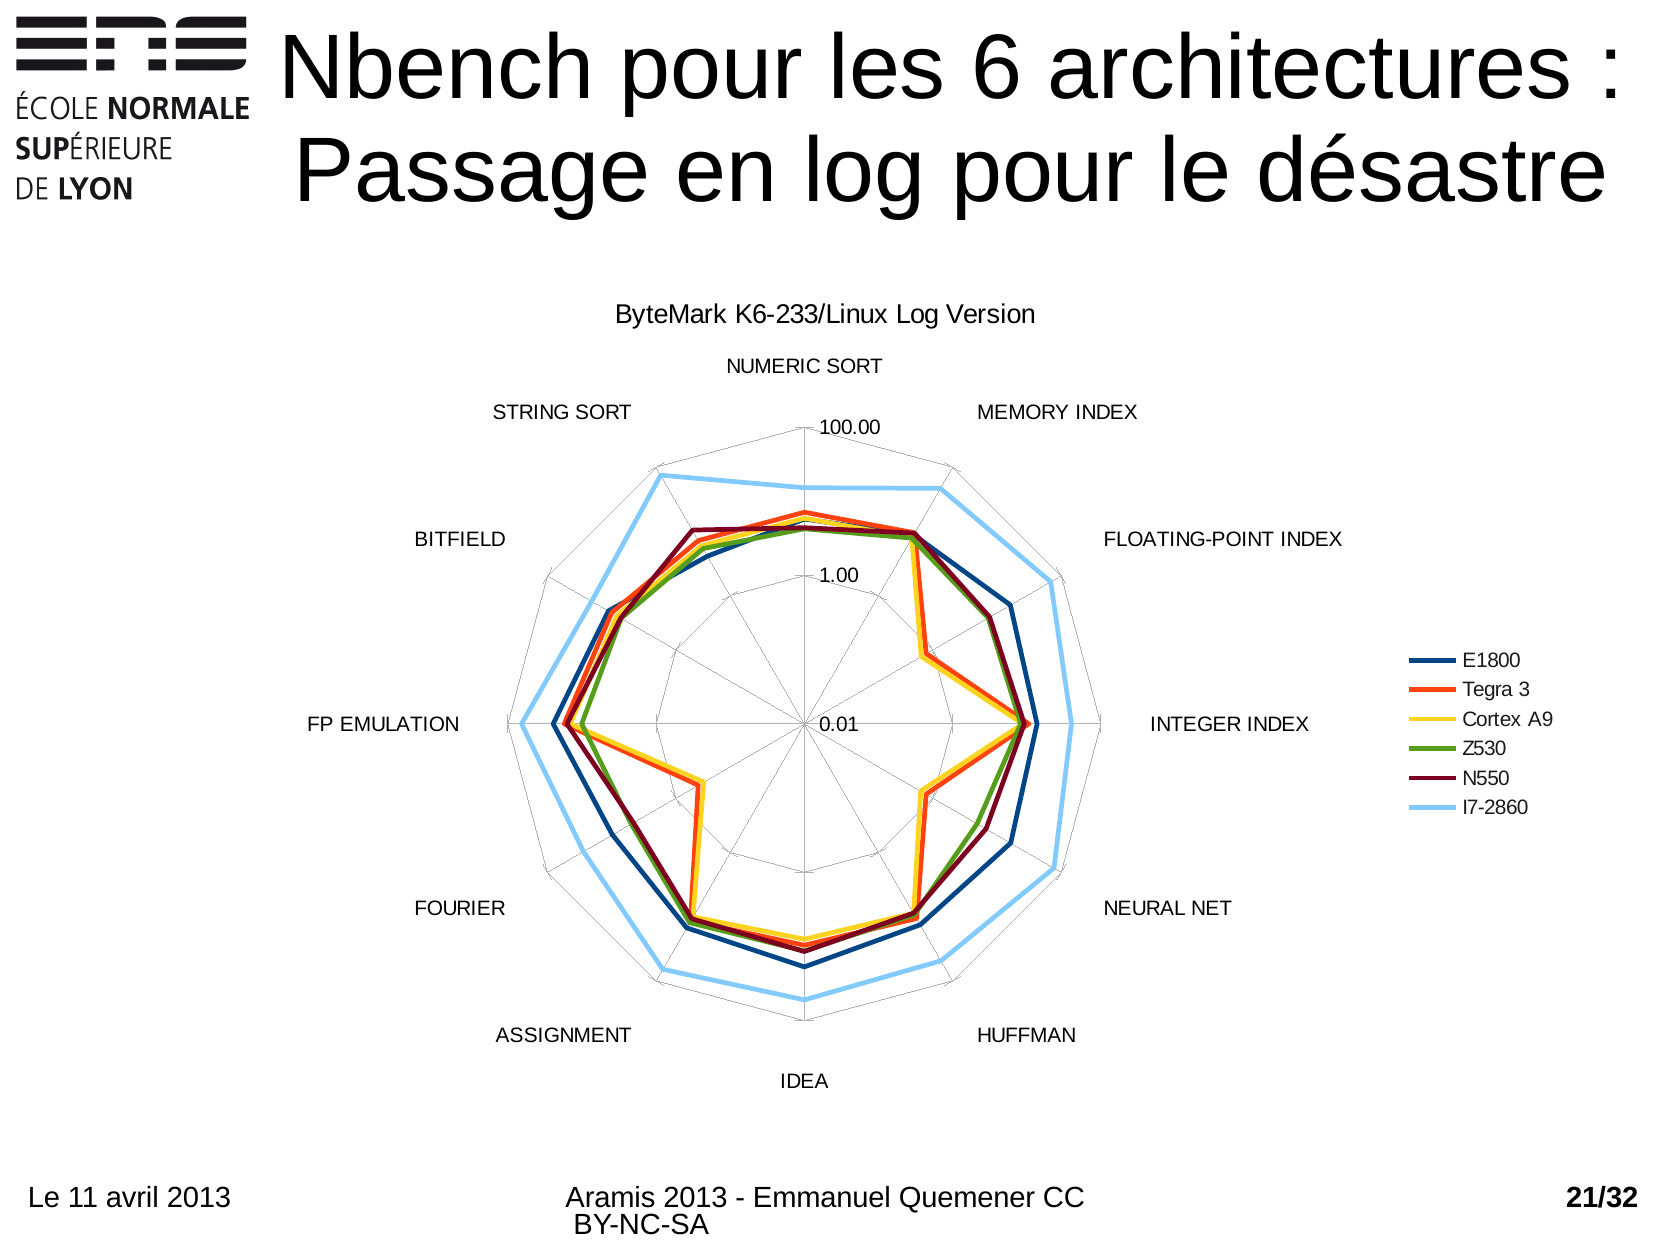

# Nbench pour les 6 architectures : Passage en log pour le désastre
### Chart: ByteMark K6-233/Linux Log Version
| Category | E1800 | Tegra 3 | Cortex A9 | Z530 | N550 | I7-2860 |
|---|---|---|---|---|---|---|
| NUMERIC SORT | 5.79 | 7.145 | 5.94 | 4.28 | 4.425 | 15.315 |
| STRING SORT | 4.095 | 7.17 | 5.935 | 5.38 | 10.43 | 74.775 |
| BITFIELD | 11.23 | 10.015 | 8.285 | 7.115 | 7.22 | 20.465 |
| FP EMULATION | 24.41 | 17.34 | 14.38 | 10.08 | 15.945 | 65.135 |
| FOURIER | 9.78 | 0.45 | 0.37 | 4.99 | 4.6 | 27.705 |
| ASSIGNMENT | 15.025 | 11.76 | 10.13 | 12.48 | 10.855 | 66.345 |
| IDEA | 18.98 | 9.685 | 8.02 | 11.59 | 11.75 | 52.79 |
| HUFFMAN | 13.455 | 10.73 | 8.88 | 9.39 | 8.86 | 48.89 |
| NEURAL NET | 16.37 | 0.79 | 0.65 | 4.92 | 6.77 | 77.235 |
| INTEGER INDEX | 13.765 | 10.665 | 8.83 | 8.28 | 9.26 | 40.065 |
| FLOATING-POINT INDEX | 16.125 | 0.79 | 0.66 | 7.27 | 7.67 | 68.5 |
| MEMORY INDEX | 8.84 | 9.45 | 7.935 | 7.82 | 9.35 | 46.59 |
Le 11 avril 2013
Aramis 2013 - Emmanuel Quemener CC BY-NC-SA
21